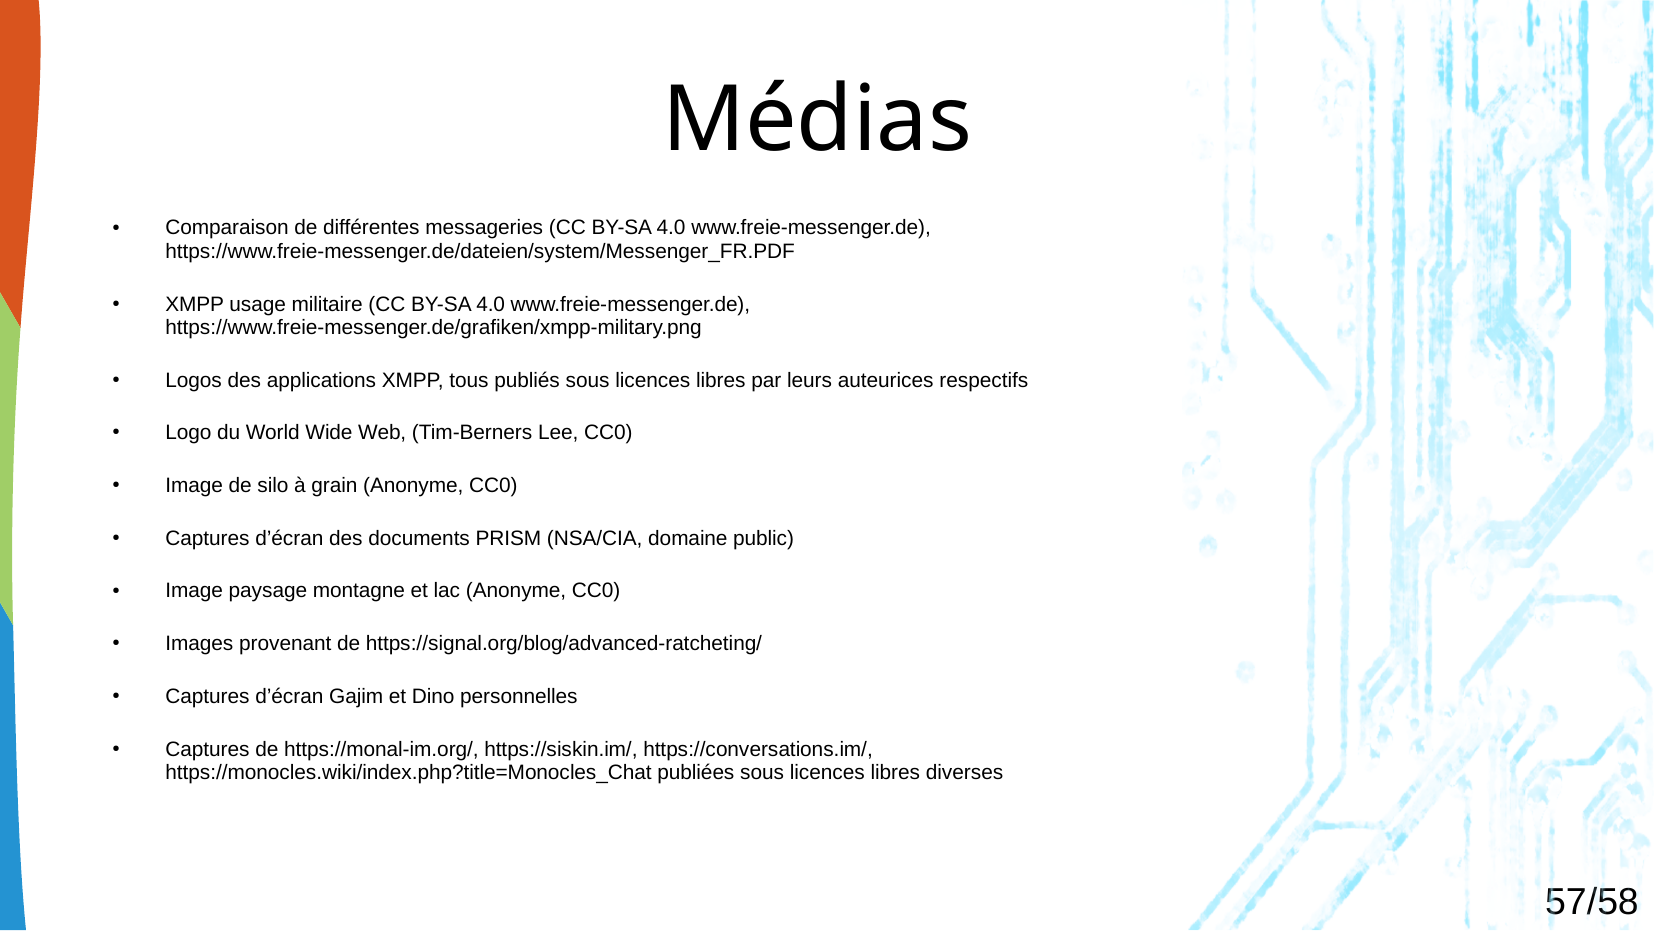

# Médias
Comparaison de différentes messageries (CC BY-SA 4.0 www.freie-messenger.de),https://www.freie-messenger.de/dateien/system/Messenger_FR.PDF
XMPP usage militaire (CC BY-SA 4.0 www.freie-messenger.de), https://www.freie-messenger.de/grafiken/xmpp-military.png
Logos des applications XMPP, tous publiés sous licences libres par leurs auteurices respectifs
Logo du World Wide Web, (Tim-Berners Lee, CC0)
Image de silo à grain (Anonyme, CC0)
Captures d’écran des documents PRISM (NSA/CIA, domaine public)
Image paysage montagne et lac (Anonyme, CC0)
Images provenant de https://signal.org/blog/advanced-ratcheting/
Captures d’écran Gajim et Dino personnelles
Captures de https://monal-im.org/, https://siskin.im/, https://conversations.im/, https://monocles.wiki/index.php?title=Monocles_Chat publiées sous licences libres diverses